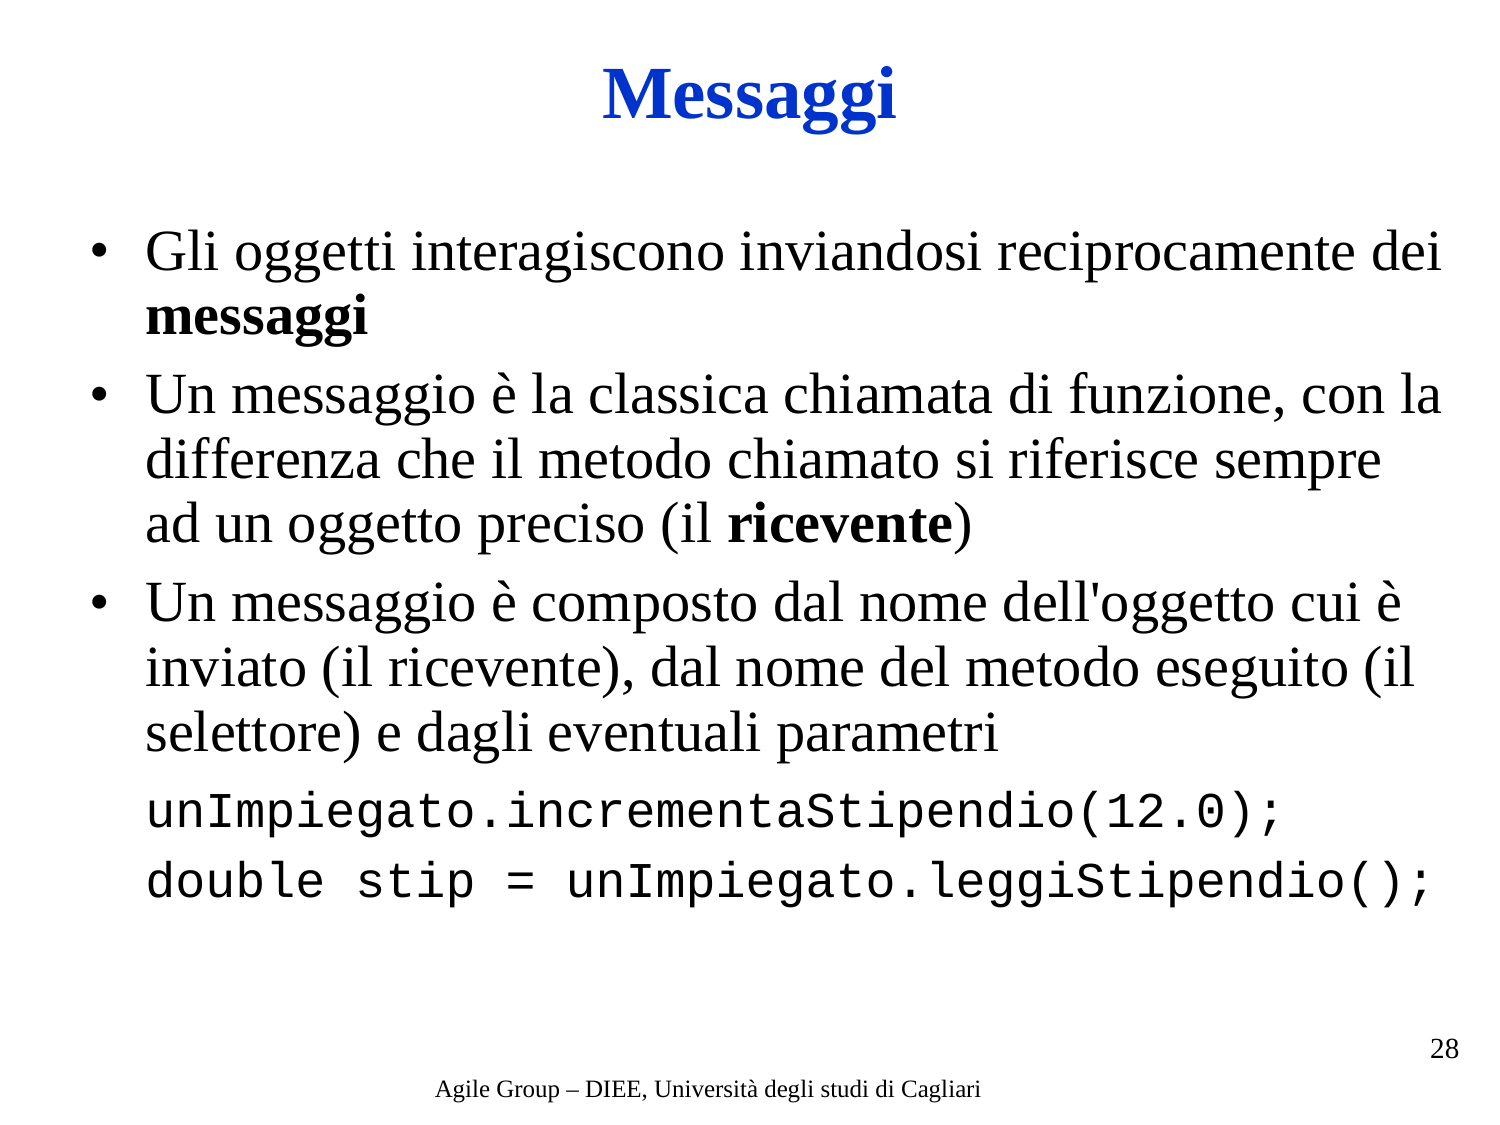

# Messaggi
Gli oggetti interagiscono inviandosi reciprocamente dei messaggi
Un messaggio è la classica chiamata di funzione, con la differenza che il metodo chiamato si riferisce sempre ad un oggetto preciso (il ricevente)
Un messaggio è composto dal nome dell'oggetto cui è inviato (il ricevente), dal nome del metodo eseguito (il selettore) e dagli eventuali parametri
	unImpiegato.incrementaStipendio(12.0);
	double stip = unImpiegato.leggiStipendio();
28